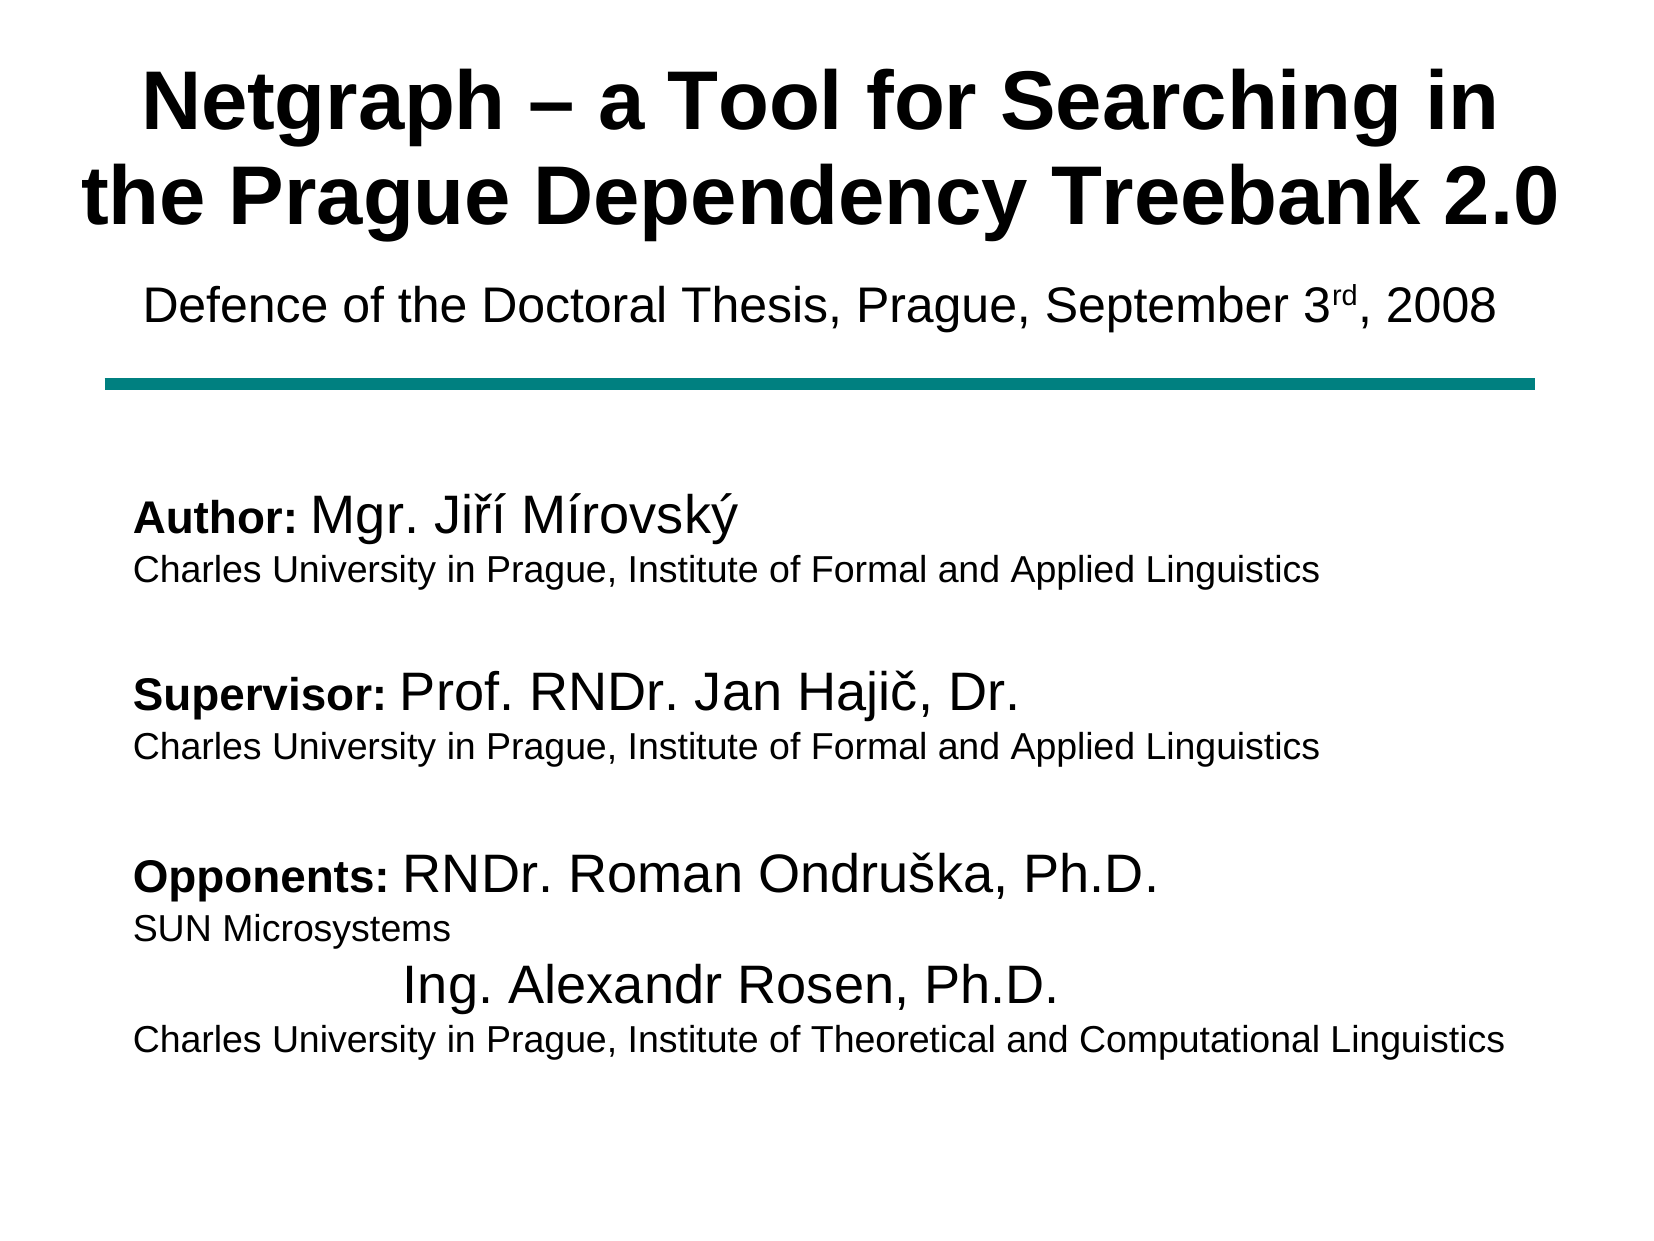

# Netgraph – a Tool for Searching in the Prague Dependency Treebank 2.0
Defence of the Doctoral Thesis, Prague, September 3rd, 2008
Author: Mgr. Jiří Mírovský
Charles University in Prague, Institute of Formal and Applied Linguistics
Supervisor: Prof. RNDr. Jan Hajič, Dr.
Charles University in Prague, Institute of Formal and Applied Linguistics
Opponents: RNDr. Roman Ondruška, Ph.D.
SUN Microsystems
 Ing. Alexandr Rosen, Ph.D.
Charles University in Prague, Institute of Theoretical and Computational Linguistics